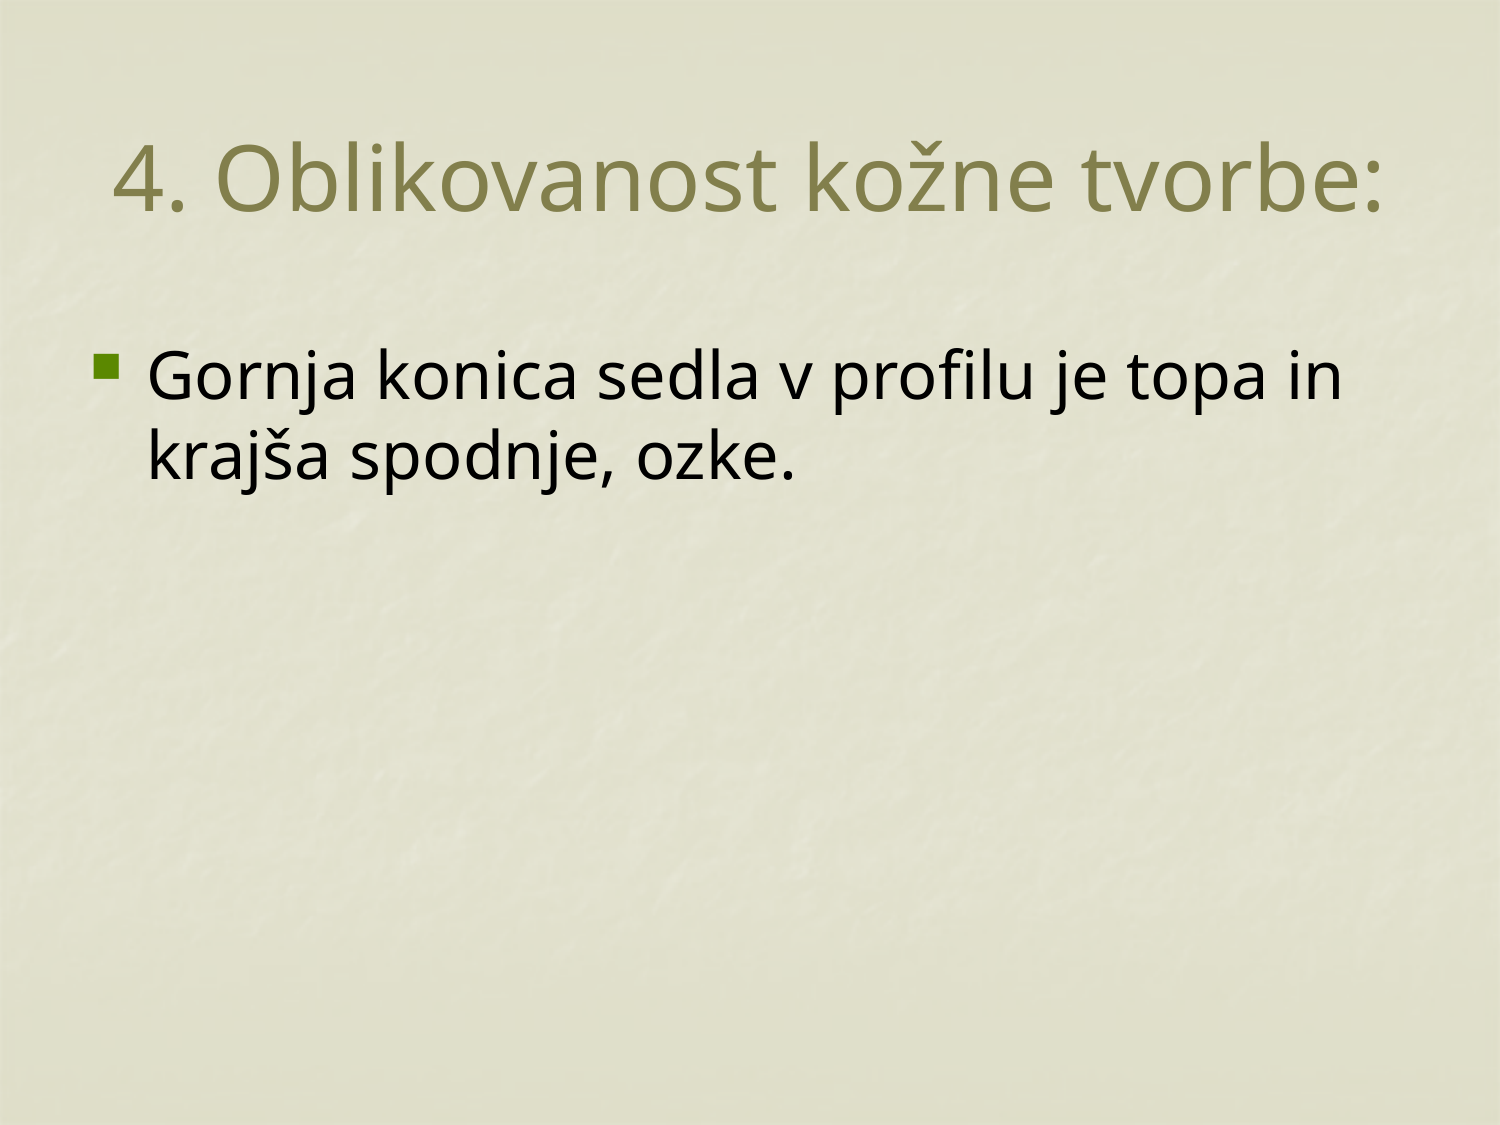

# 4. Oblikovanost kožne tvorbe:
Gornja konica sedla v profilu je topa in krajša spodnje, ozke.